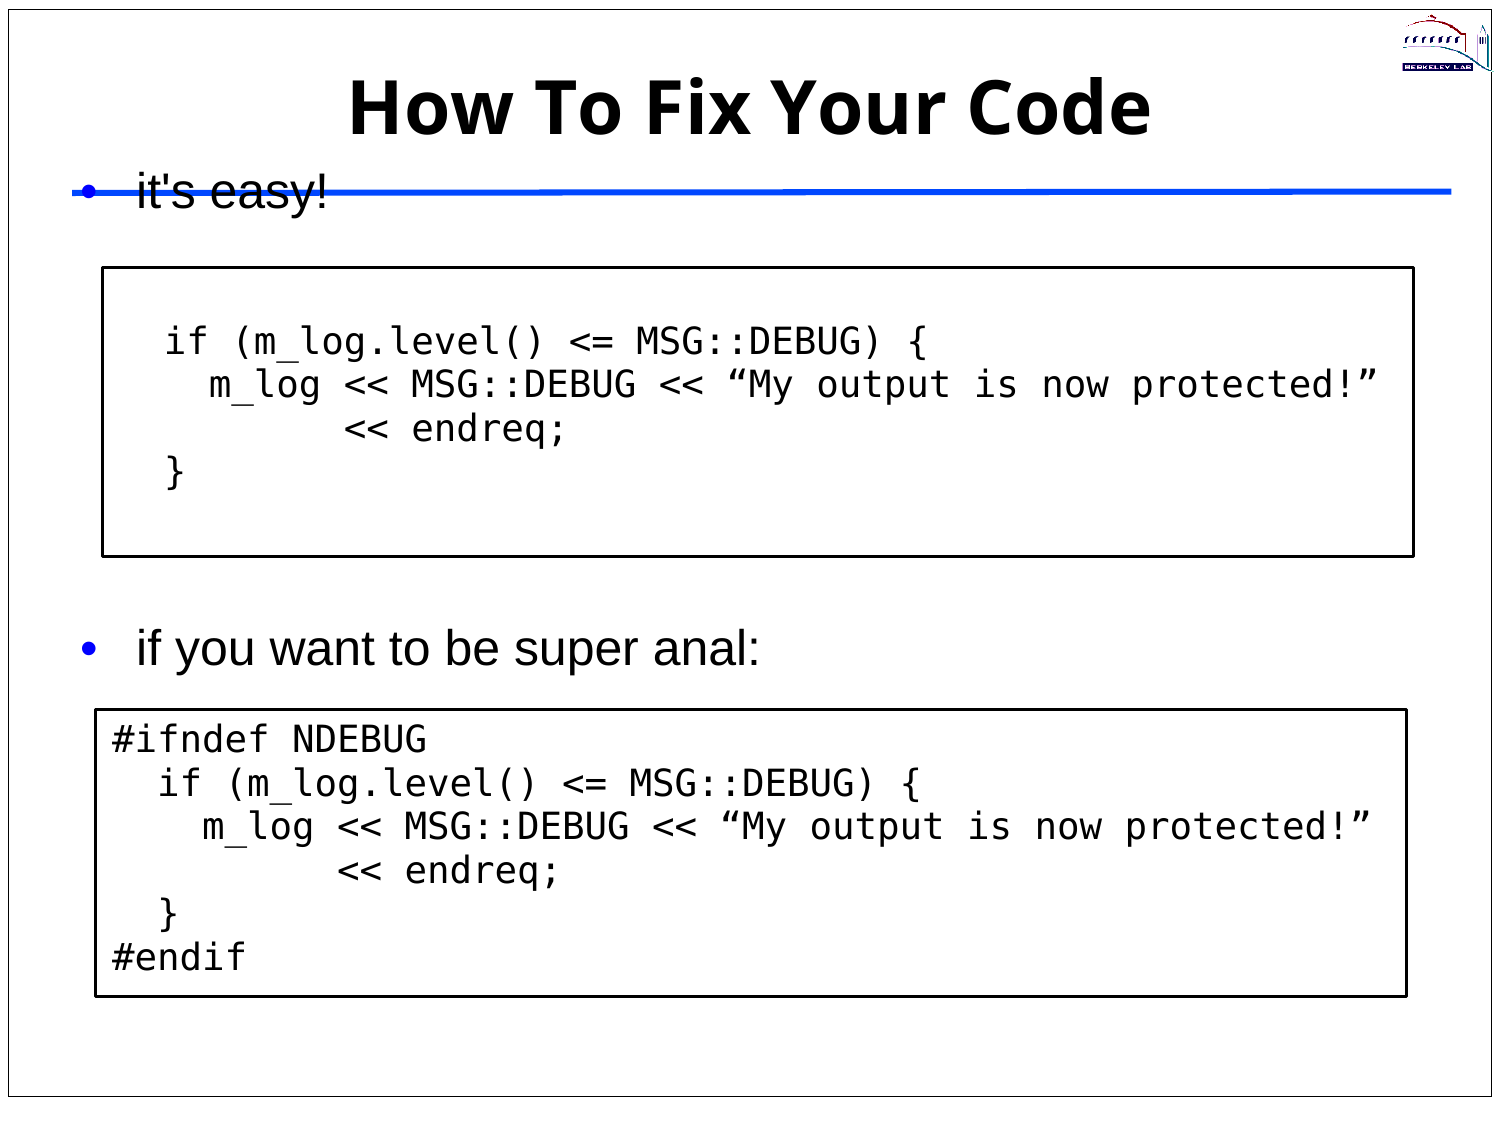

# How To Fix Your Code
it's easy!
if you want to be super anal:
 if (m_log.level() <= MSG::DEBUG) {
 m_log << MSG::DEBUG << “My output is now protected!”
 << endreq;
 }
#ifndef NDEBUG
 if (m_log.level() <= MSG::DEBUG) {
 m_log << MSG::DEBUG << “My output is now protected!”
 << endreq;
 }
#endif